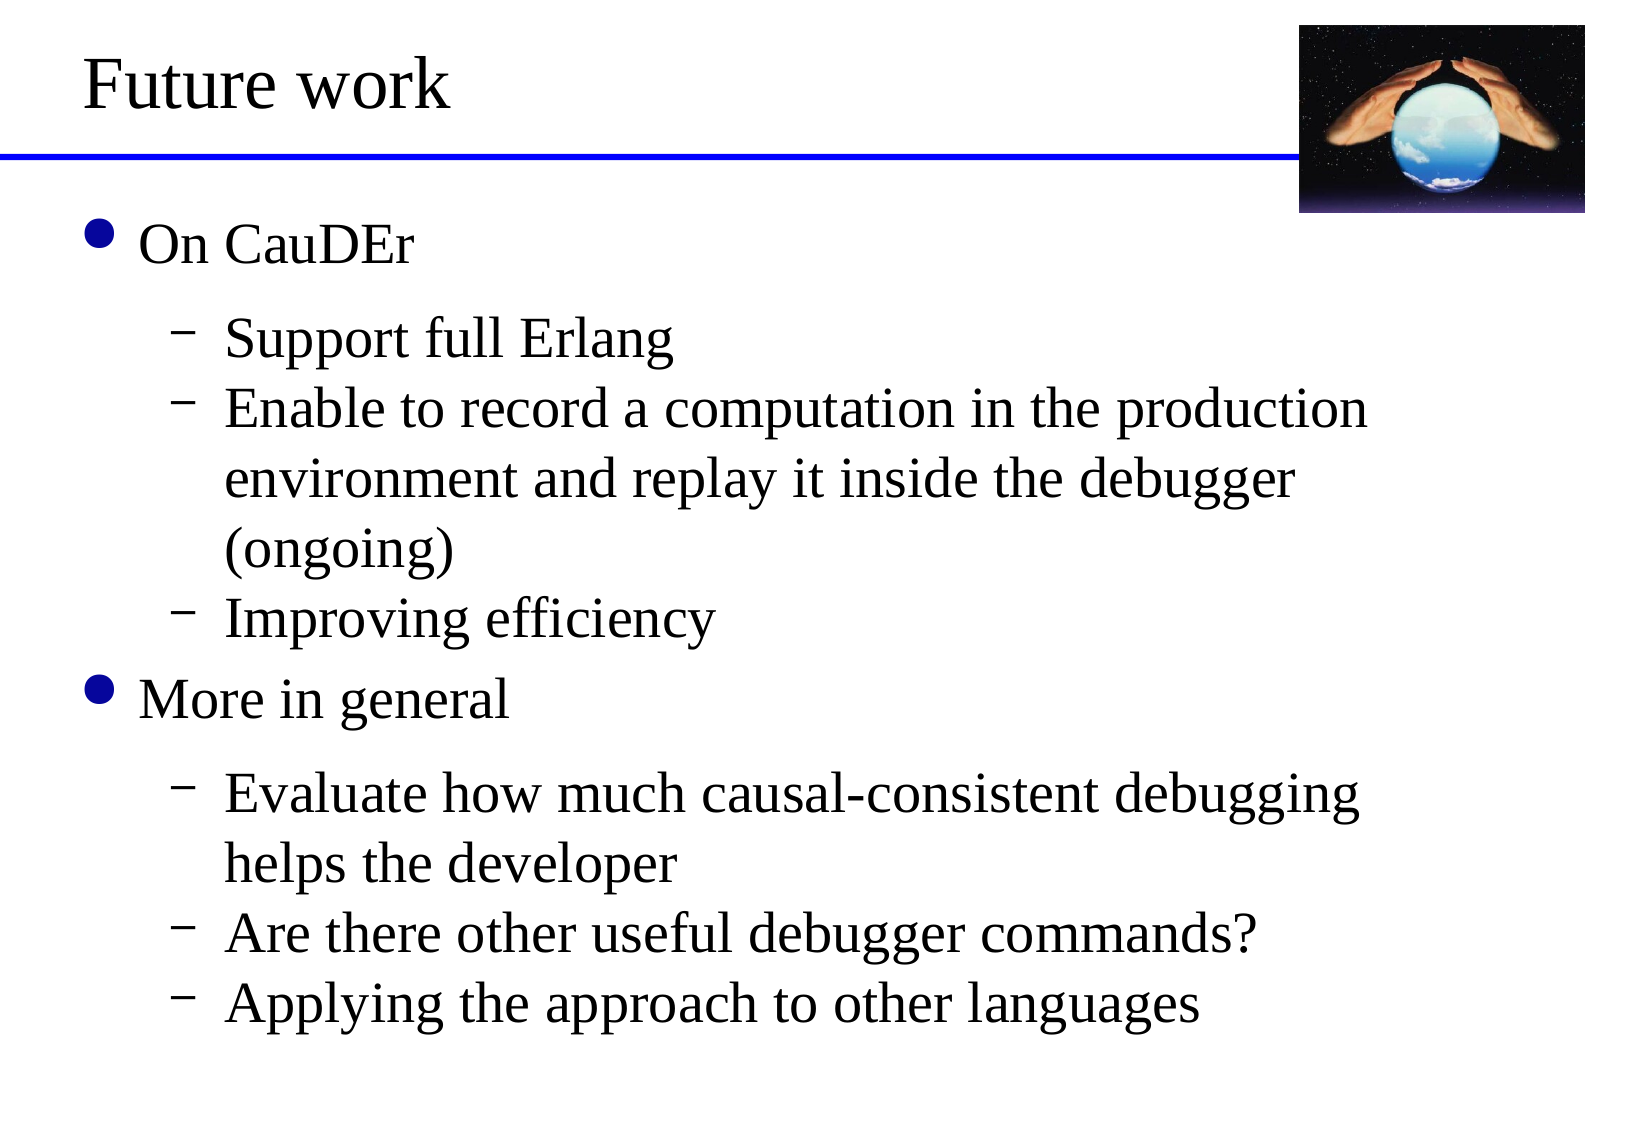

# Future work
On CauDEr
Support full Erlang
Enable to record a computation in the production environment and replay it inside the debugger (ongoing)
Improving efficiency
More in general
Evaluate how much causal-consistent debugging helps the developer
Are there other useful debugger commands?
Applying the approach to other languages